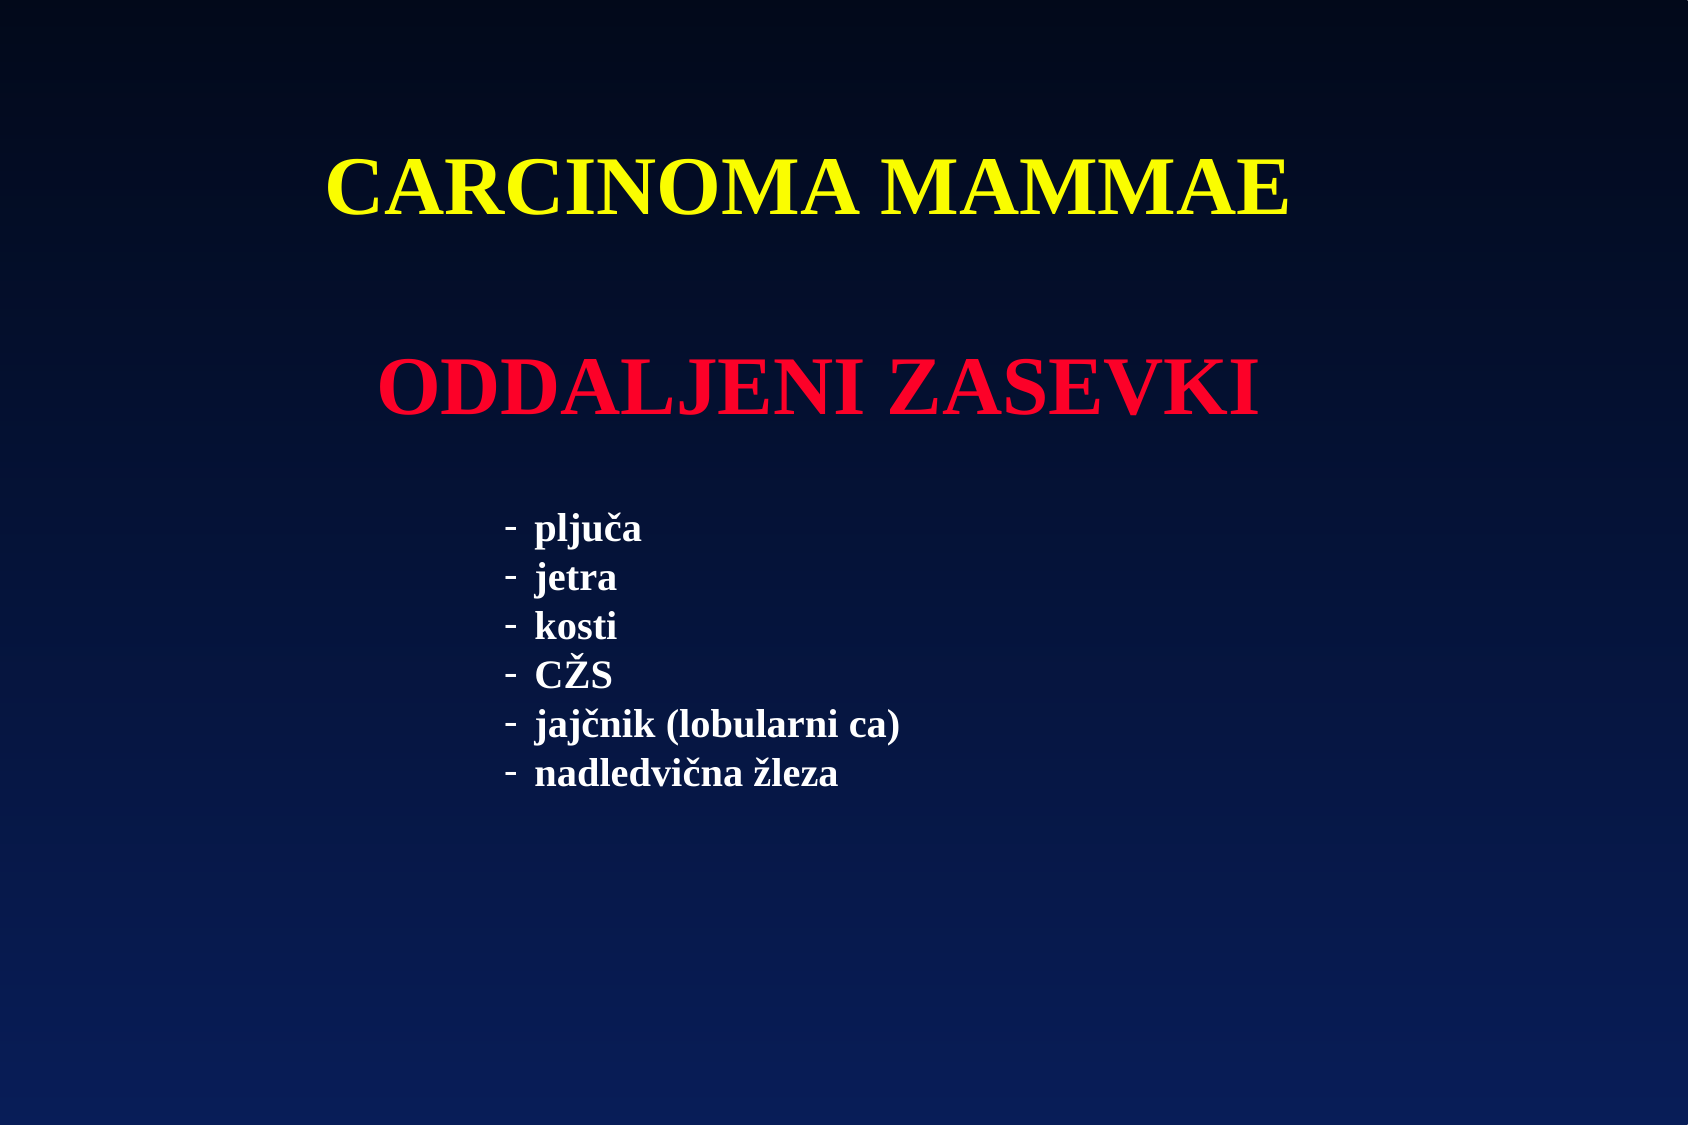

# CARCINOMA MAMMAE ODDALJENI ZASEVKI
pljuča
jetra
kosti
CŽS
jajčnik (lobularni ca)
nadledvična žleza